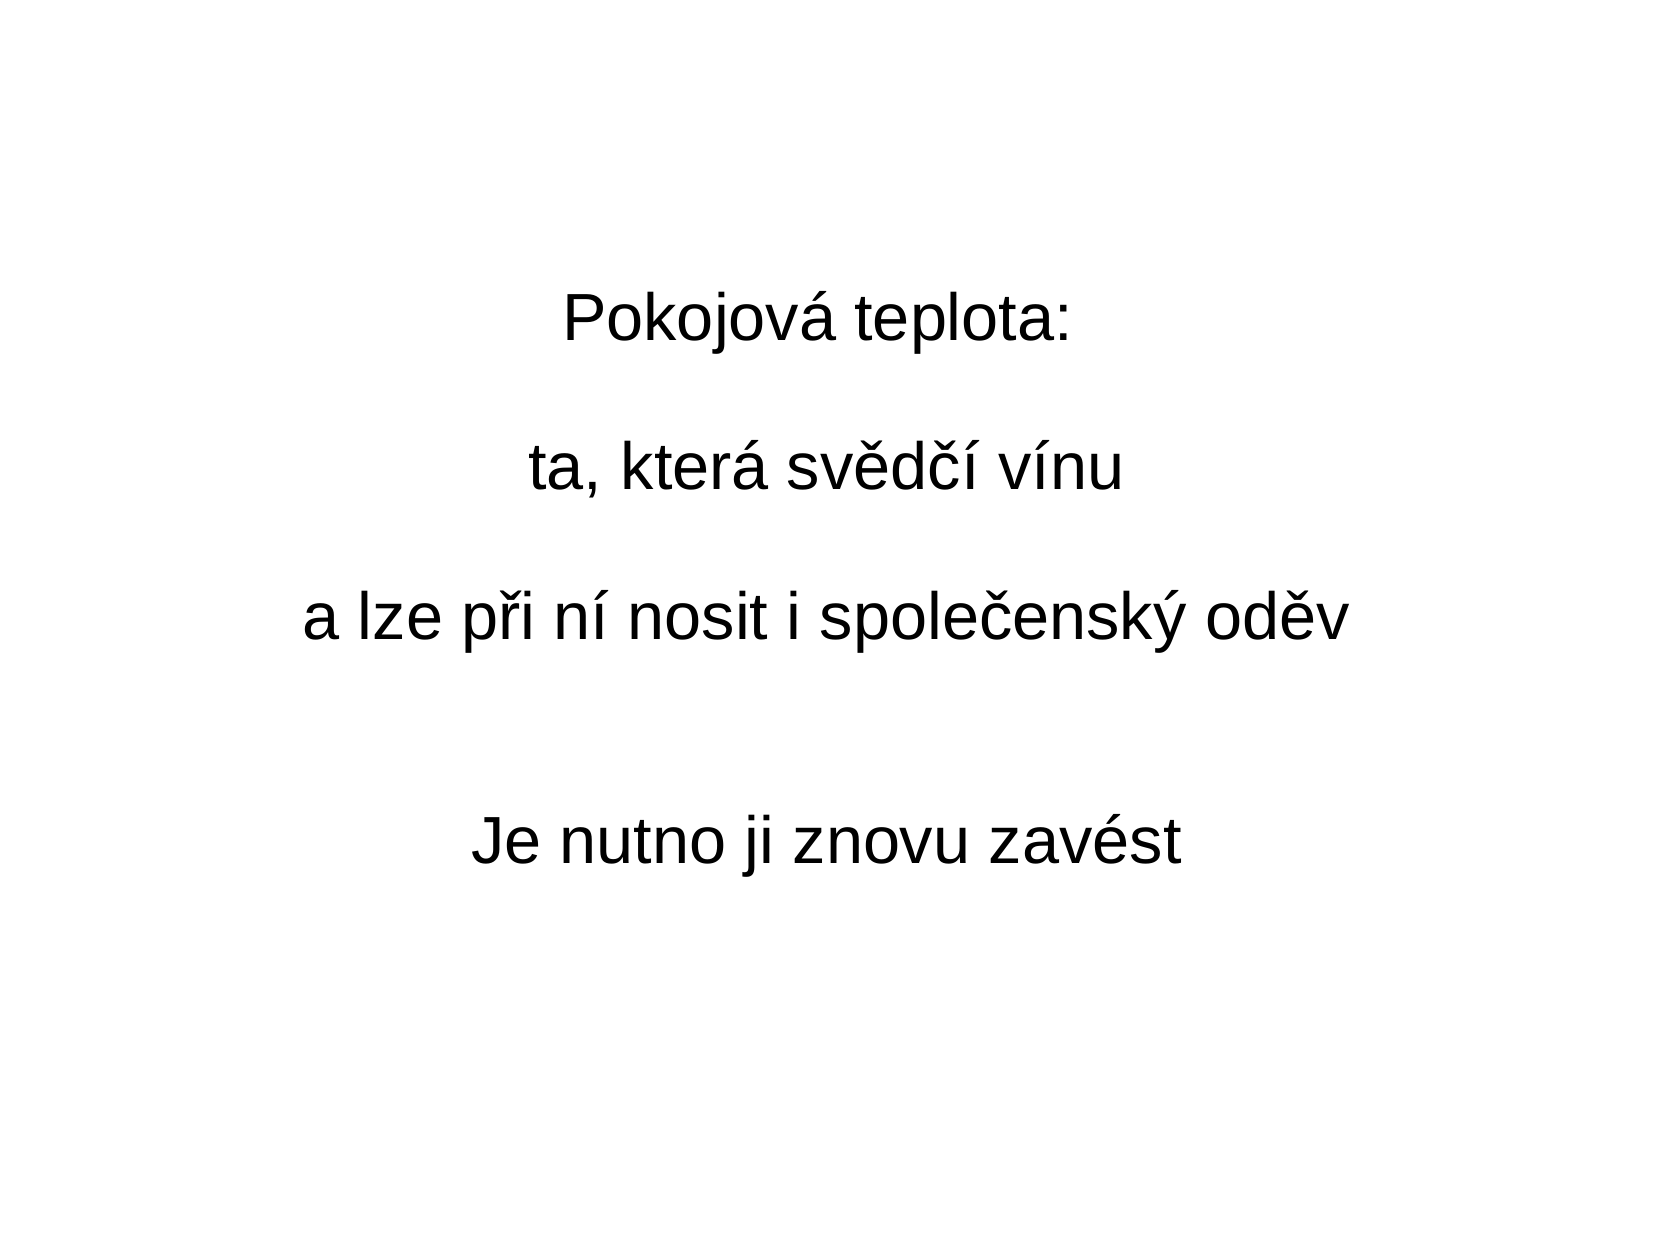

# Pokojová teplota:
ta, která svědčí vínu
a lze při ní nosit i společenský oděv
Je nutno ji znovu zavést